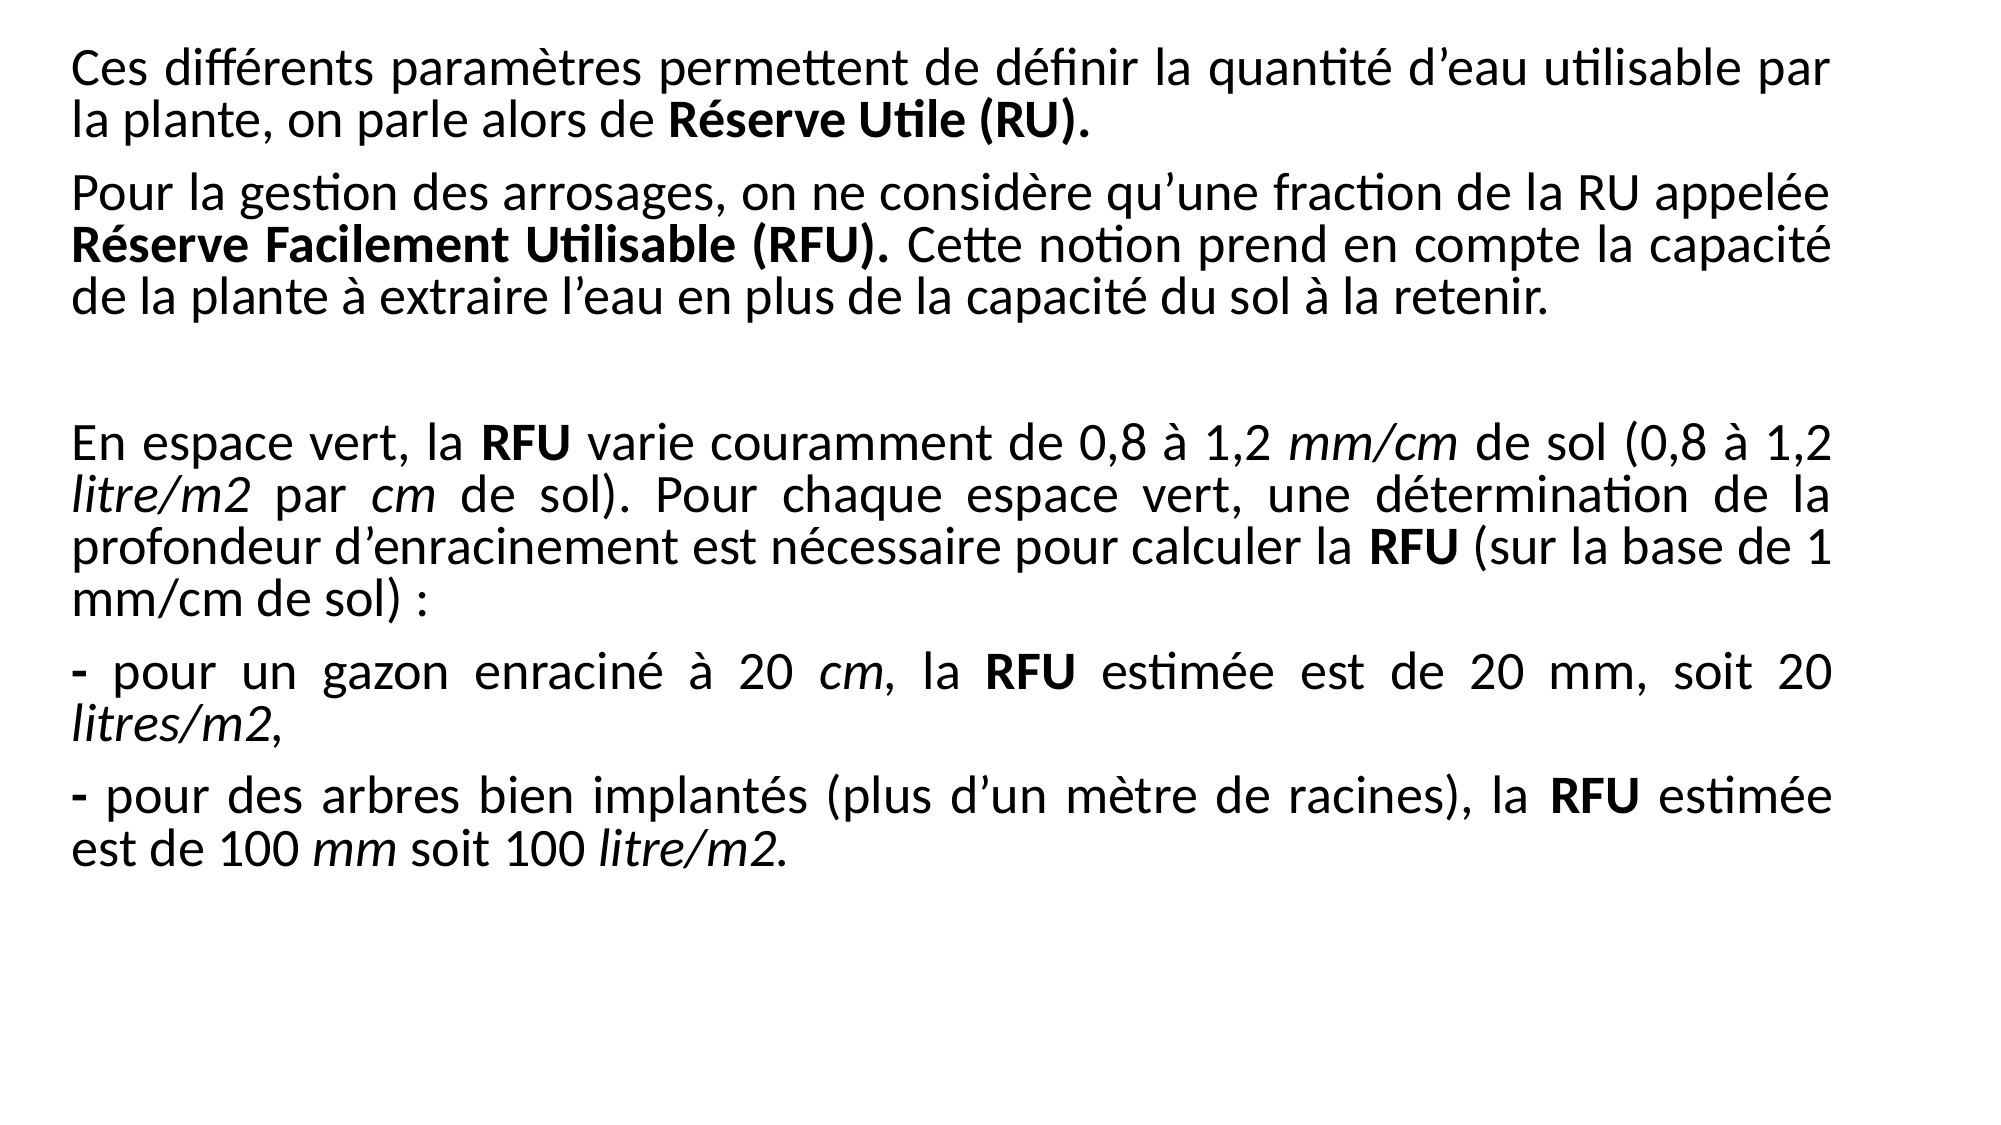

# Ces différents paramètres permettent de définir la quantité d’eau utilisable par la plante, on parle alors de Réserve Utile (RU).
Pour la gestion des arrosages, on ne considère qu’une fraction de la RU appelée Réserve Facilement Utilisable (RFU). Cette notion prend en compte la capacité de la plante à extraire l’eau en plus de la capacité du sol à la retenir.
En espace vert, la RFU varie couramment de 0,8 à 1,2 mm/cm de sol (0,8 à 1,2 litre/m2 par cm de sol). Pour chaque espace vert, une détermination de la profondeur d’enracinement est nécessaire pour calculer la RFU (sur la base de 1 mm/cm de sol) :
- pour un gazon enraciné à 20 cm, la RFU estimée est de 20 mm, soit 20 litres/m2,
- pour des arbres bien implantés (plus d’un mètre de racines), la RFU estimée est de 100 mm soit 100 litre/m2.